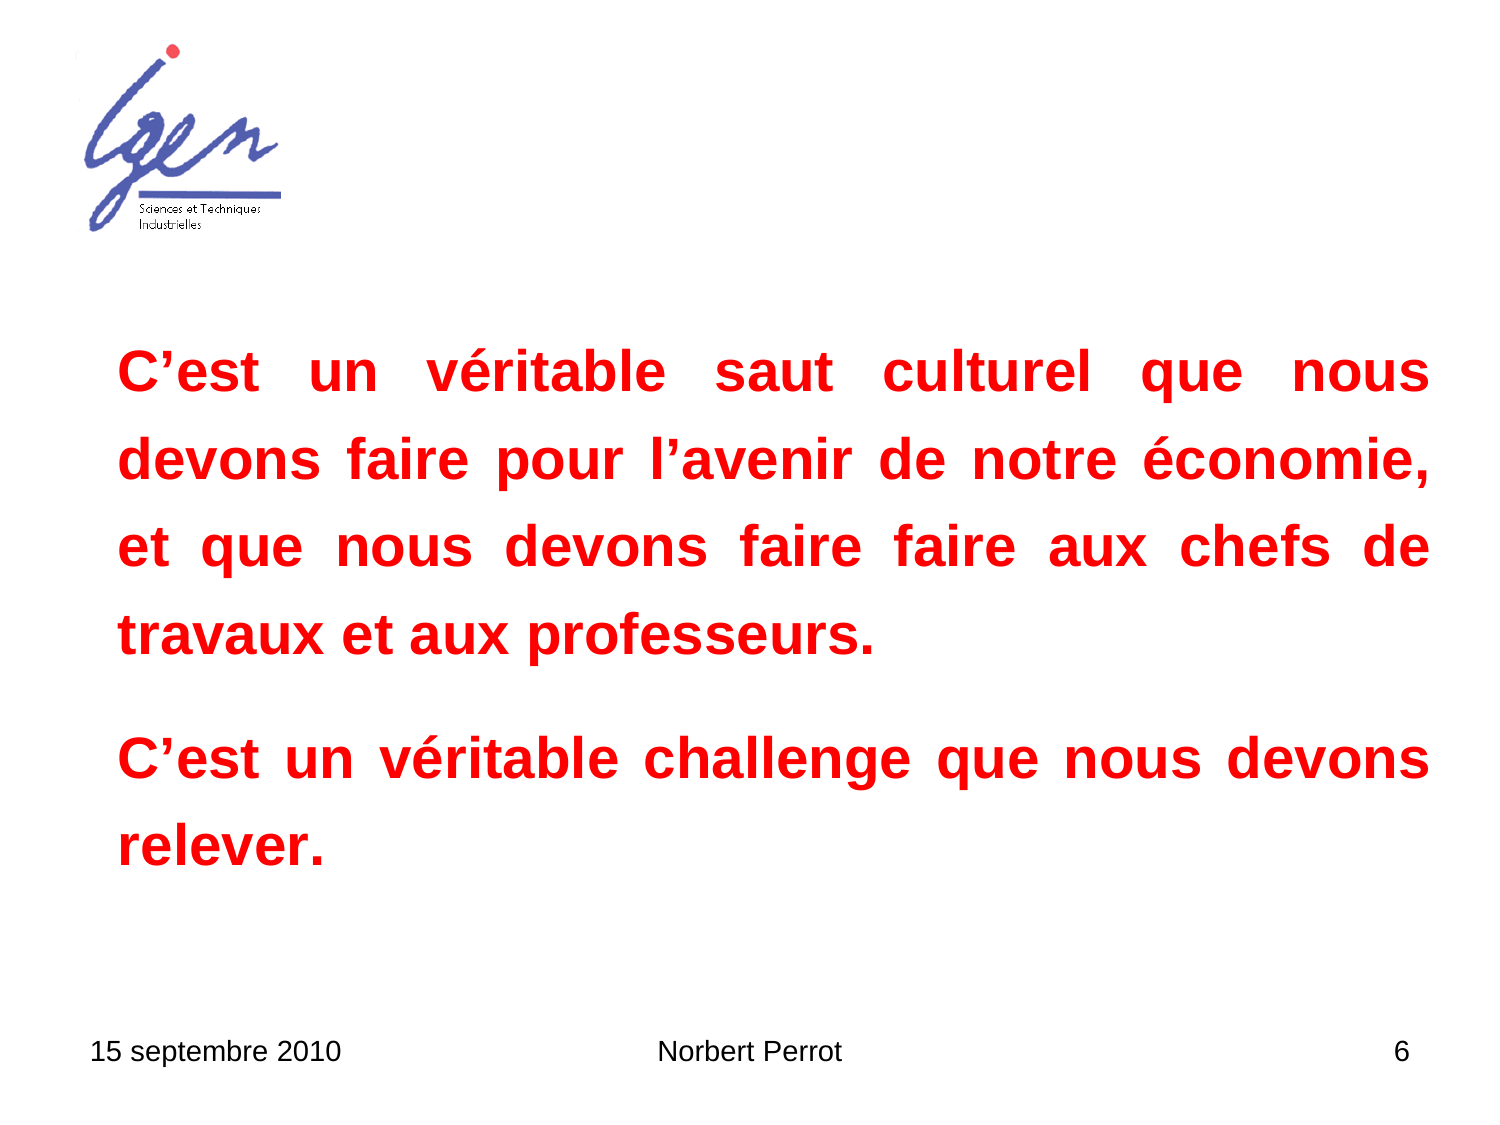

C’est un véritable saut culturel que nous devons faire pour l’avenir de notre économie, et que nous devons faire faire aux chefs de travaux et aux professeurs.
C’est un véritable challenge que nous devons relever.
15 septembre 2010
Norbert Perrot